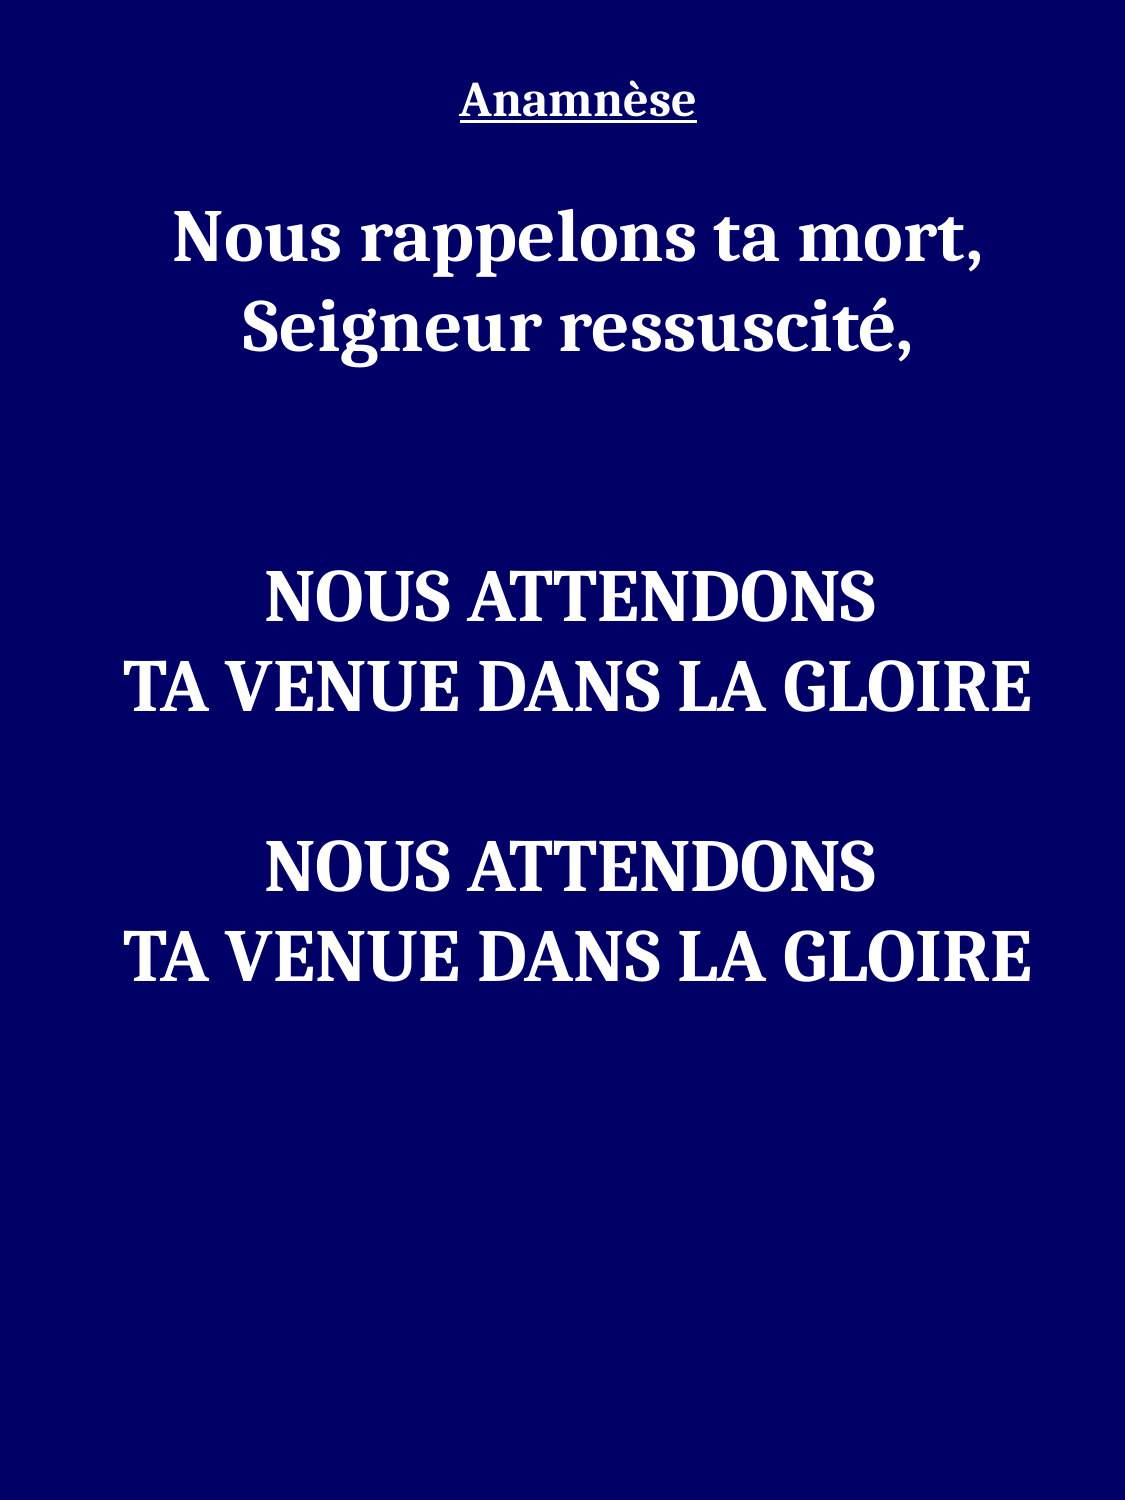

Anamnèse
Nous rappelons ta mort,
Seigneur ressuscité,
NOUS ATTENDONS
TA VENUE DANS LA GLOIRE
NOUS ATTENDONS
TA VENUE DANS LA GLOIRE